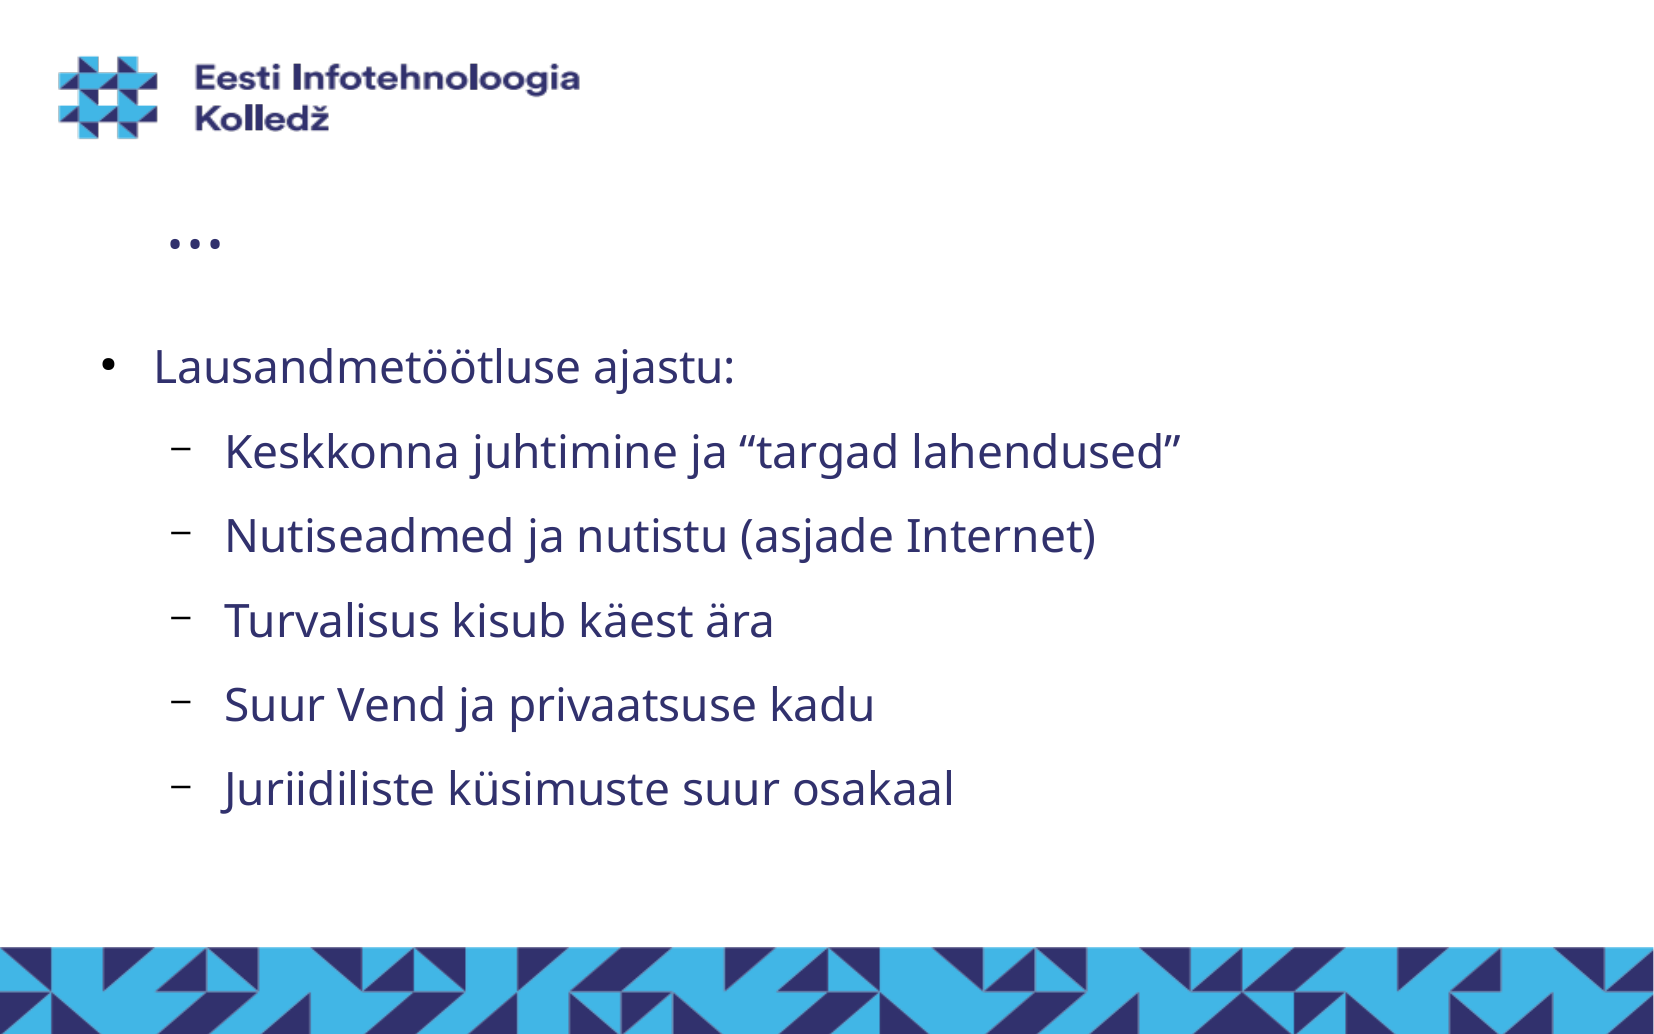

# ...
Lausandmetöötluse ajastu:
Keskkonna juhtimine ja “targad lahendused”
Nutiseadmed ja nutistu (asjade Internet)
Turvalisus kisub käest ära
Suur Vend ja privaatsuse kadu
Juriidiliste küsimuste suur osakaal